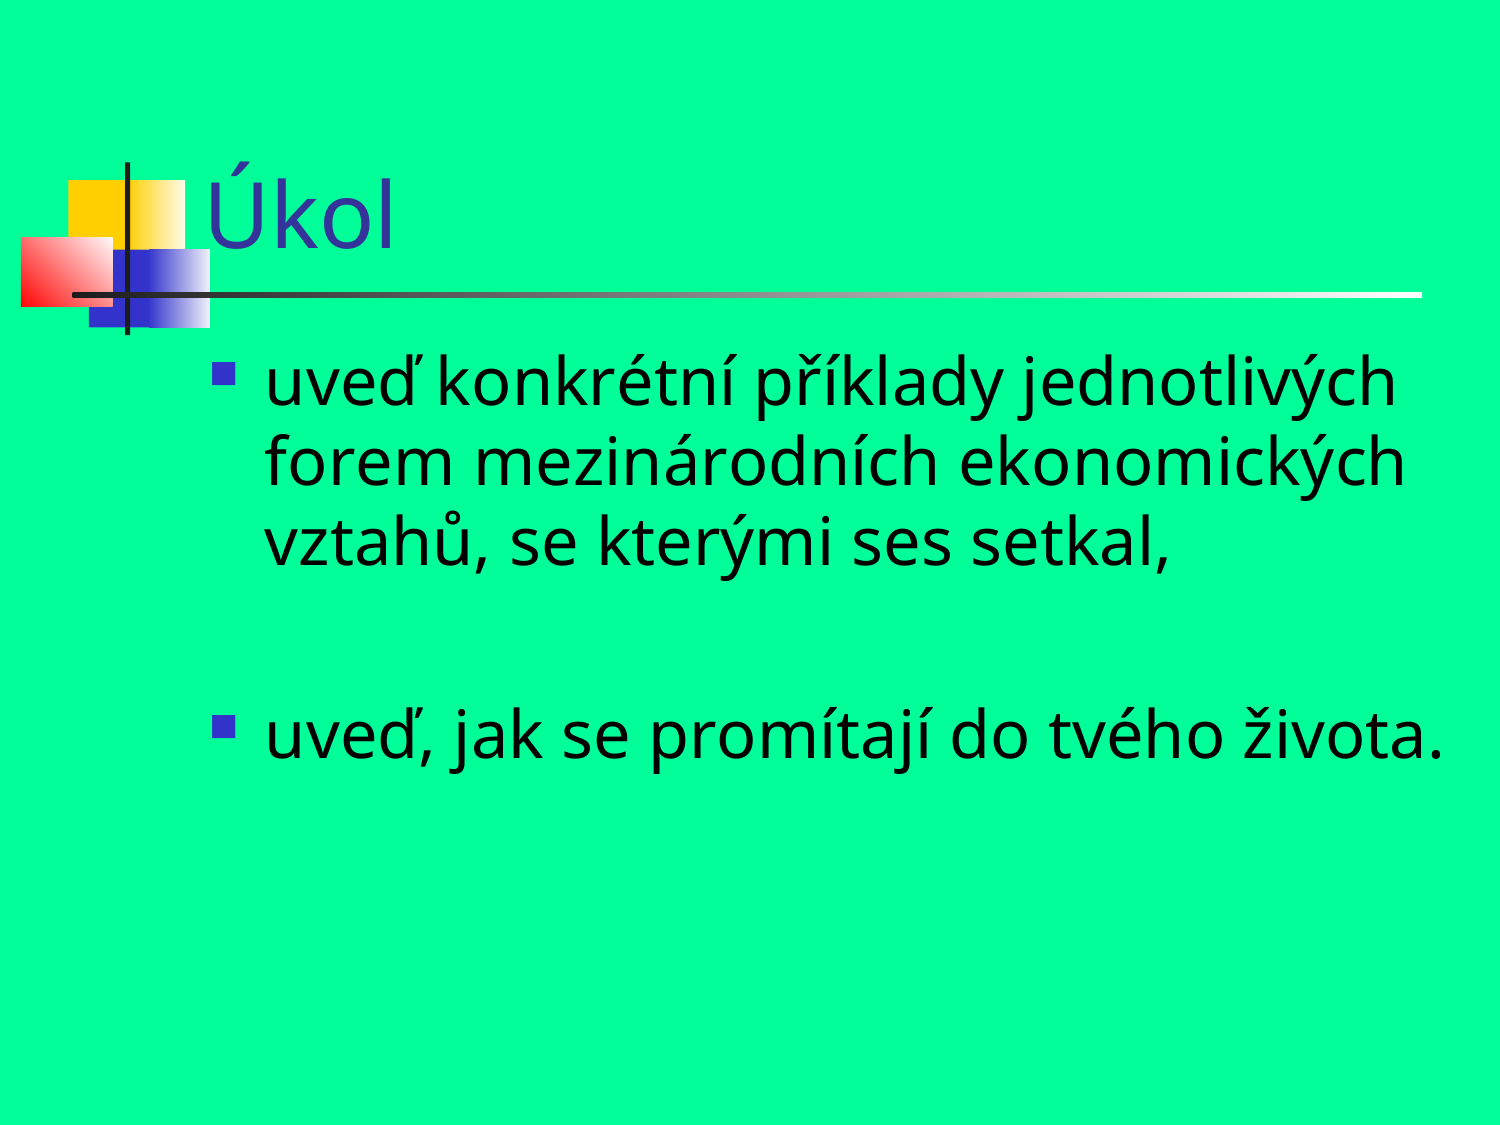

# Úkol
uveď konkrétní příklady jednotlivých forem mezinárodních ekonomických vztahů, se kterými ses setkal,
uveď, jak se promítají do tvého života.